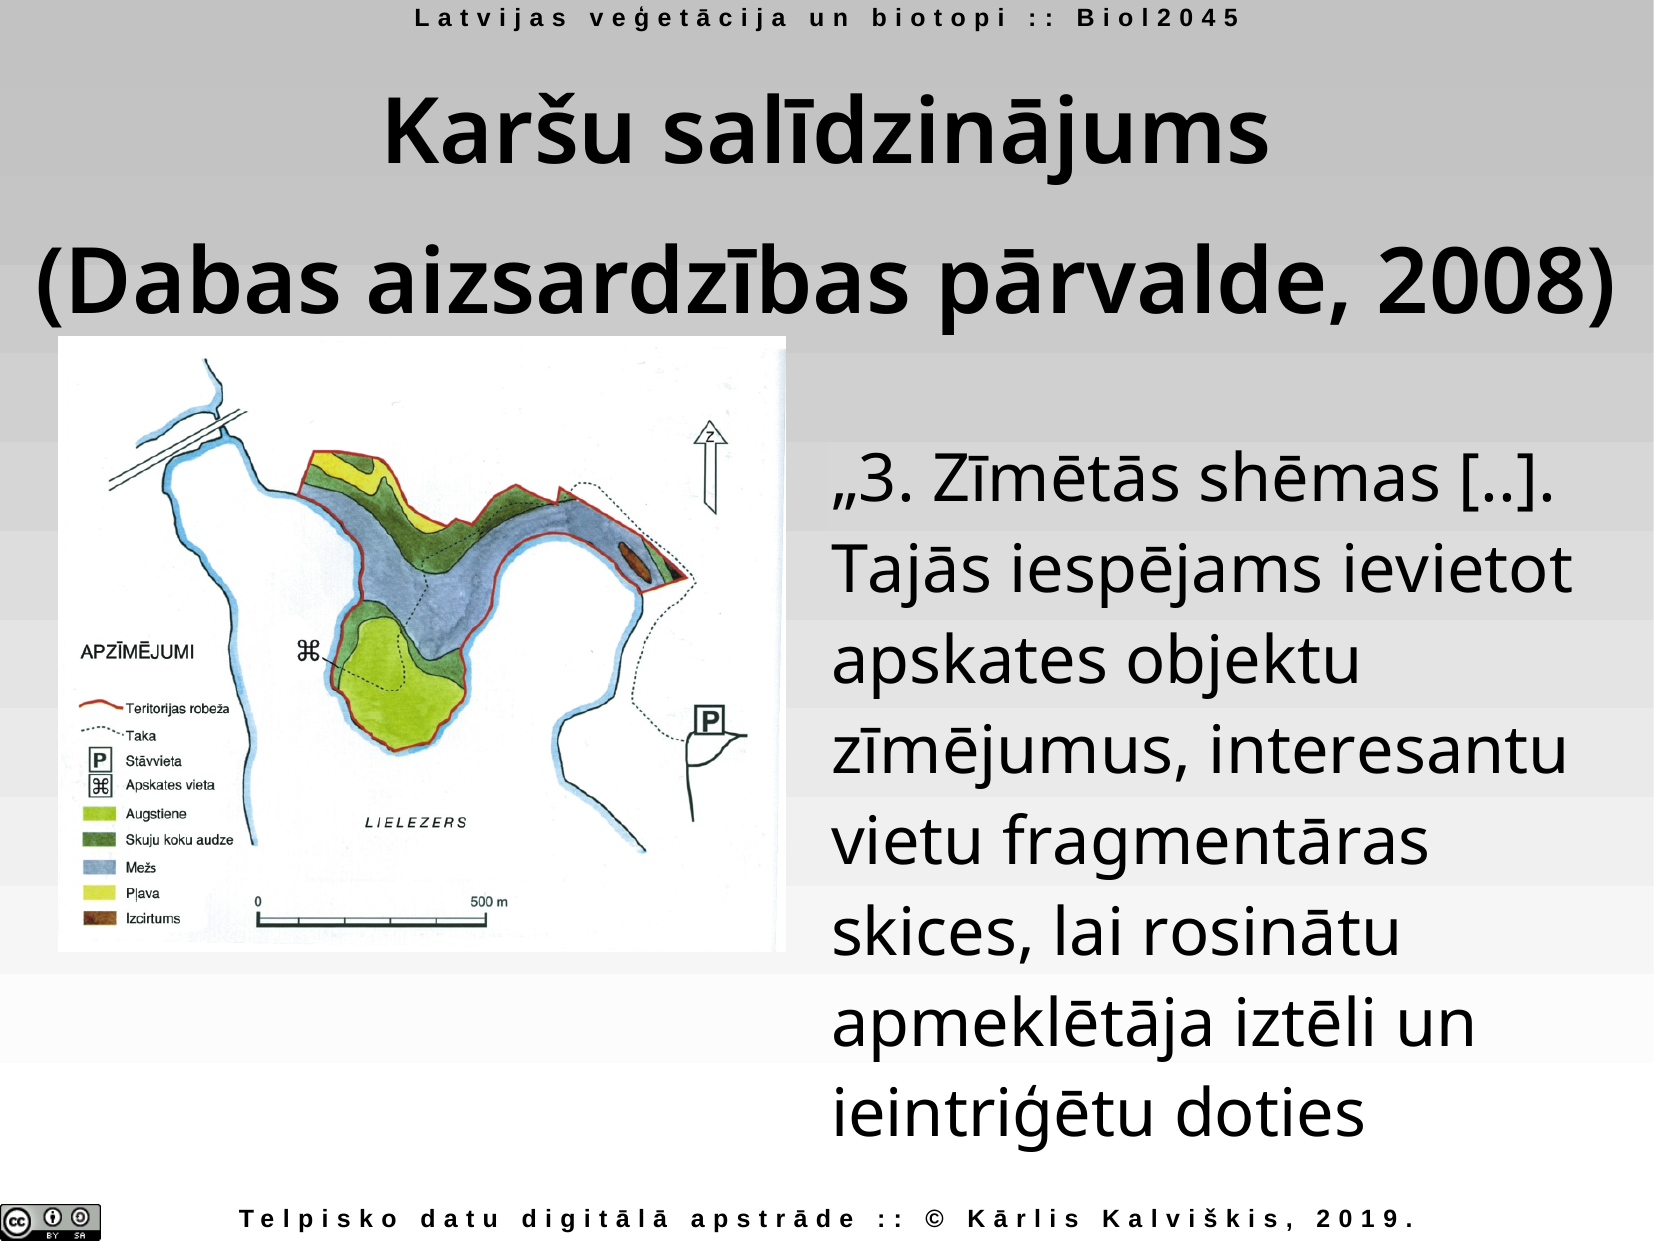

# Karšu salīdzinājums (Dabas aizsardzības pārvalde, 2008)
„3. Zīmētās shēmas [..]. Tajās iespējams ievietot apskates objektu zīmējumus, interesantu vietu fragmentāras skices, lai rosinātu apmeklētāja iztēli un ieintriģētu doties aplūkot objektus.”